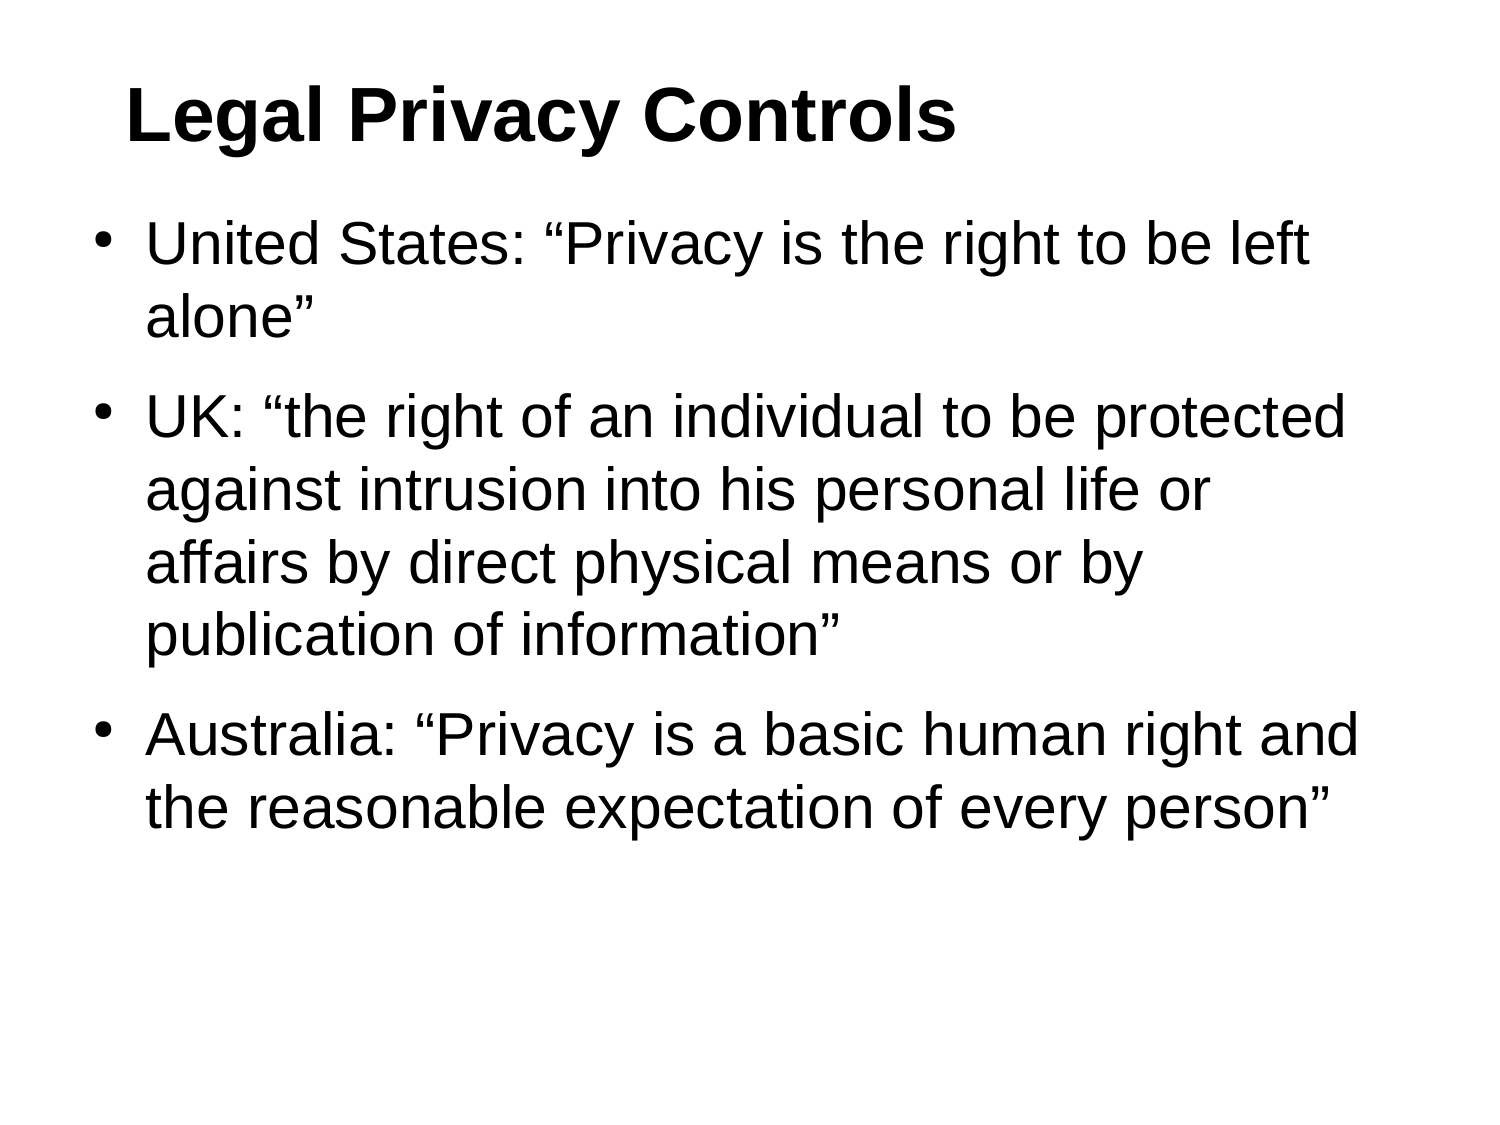

# Legal Privacy Controls
United States: “Privacy is the right to be left alone”
UK: “the right of an individual to be protected against intrusion into his personal life or affairs by direct physical means or by publication of information”
Australia: “Privacy is a basic human right and the reasonable expectation of every person”